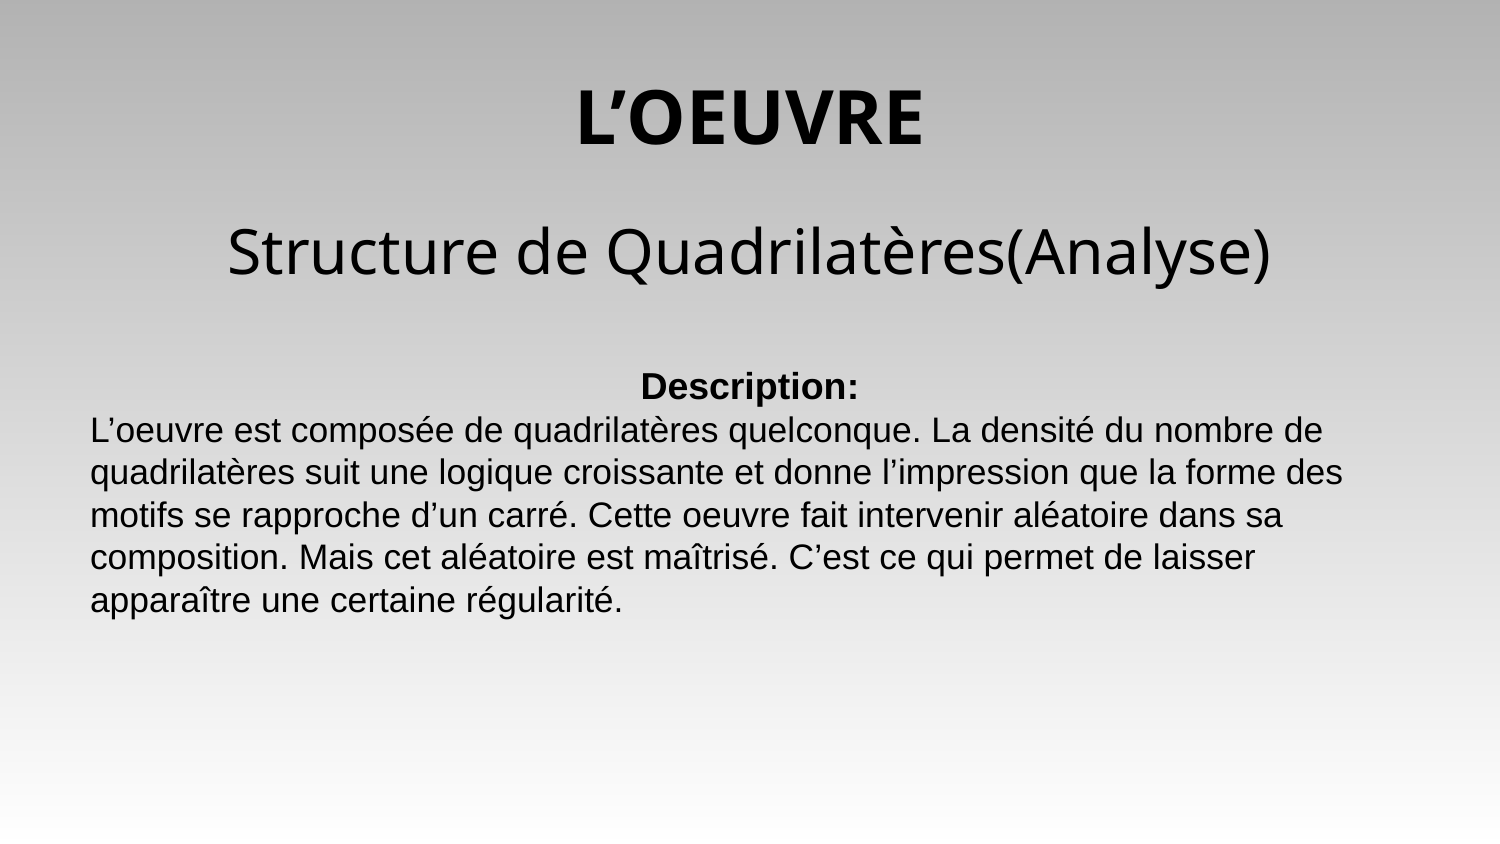

# L’OEUVRE
Structure de Quadrilatères(Analyse)
Description:
L’oeuvre est composée de quadrilatères quelconque. La densité du nombre de
quadrilatères suit une logique croissante et donne l’impression que la forme des
motifs se rapproche d’un carré. Cette oeuvre fait intervenir aléatoire dans sa
composition. Mais cet aléatoire est maîtrisé. C’est ce qui permet de laisser
apparaître une certaine régularité.